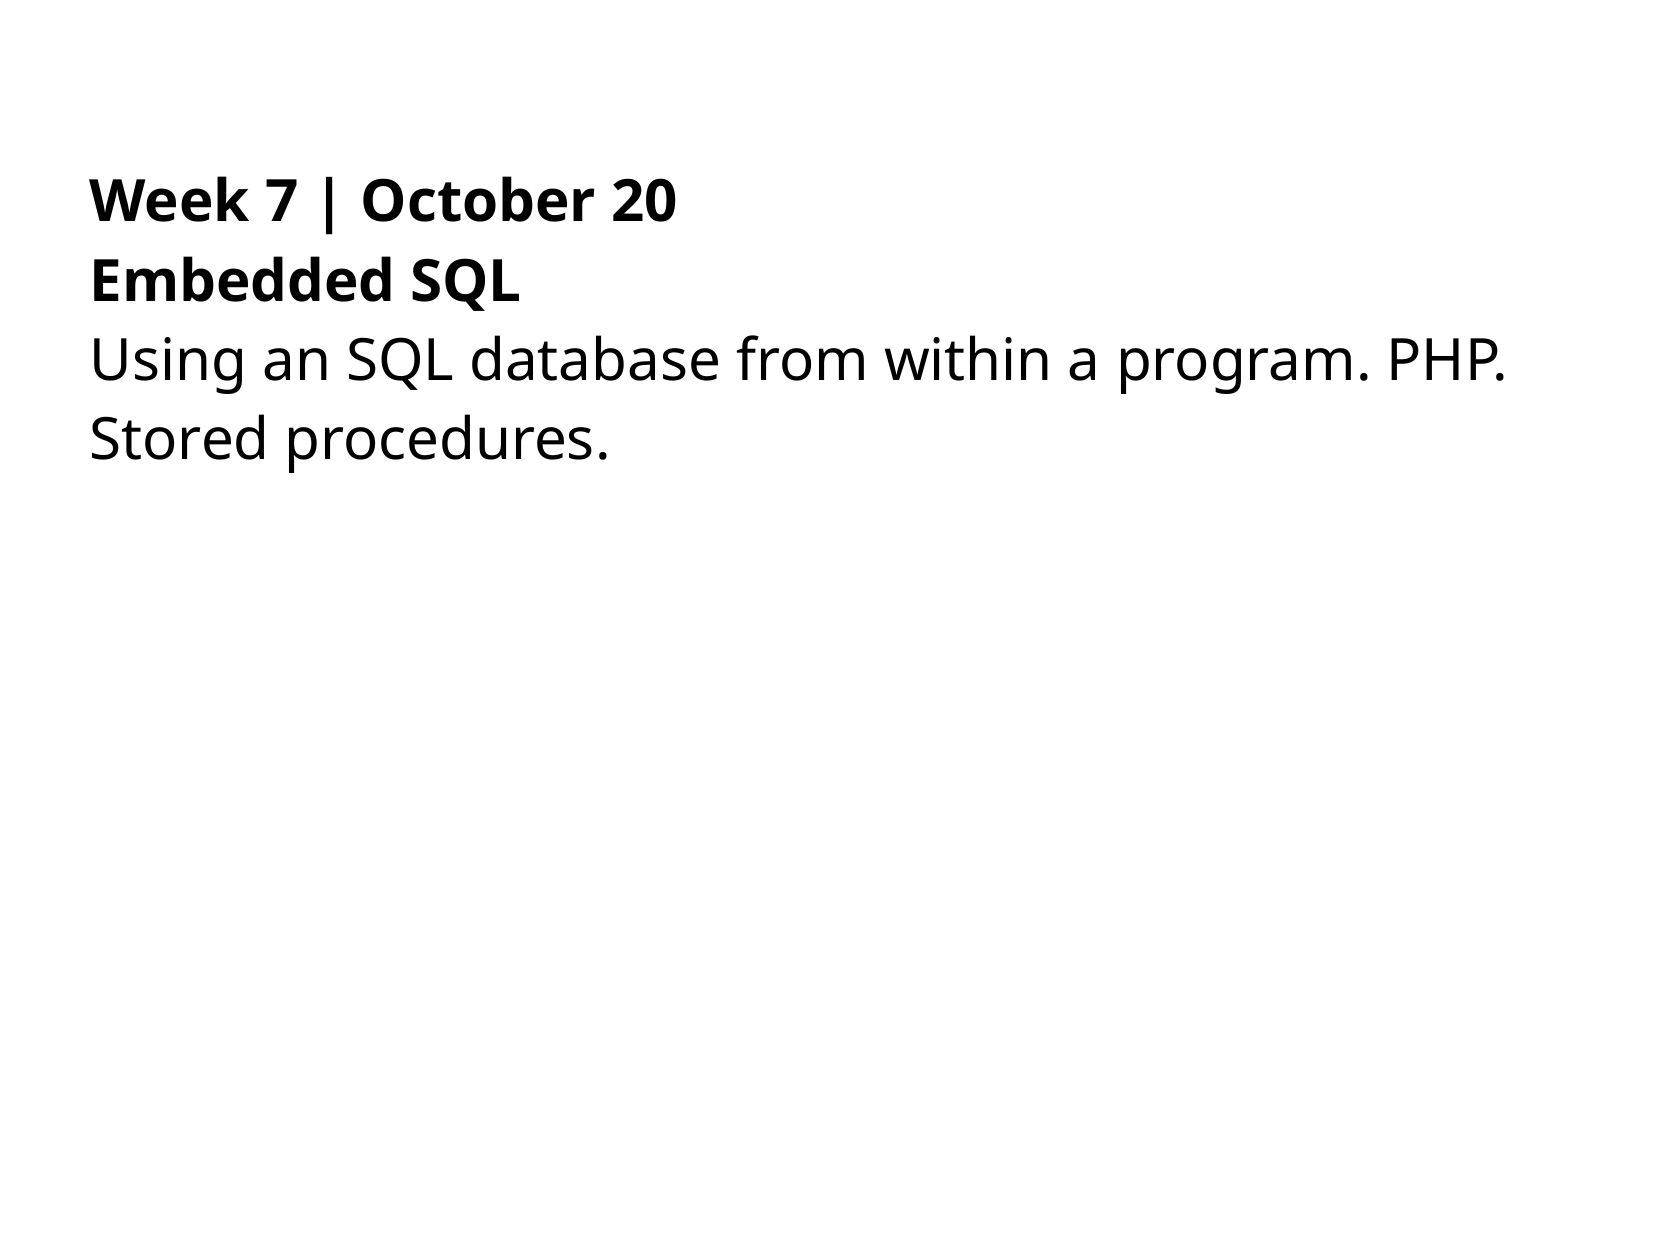

Week 7 | October 20
Embedded SQL
Using an SQL database from within a program. PHP. Stored procedures.